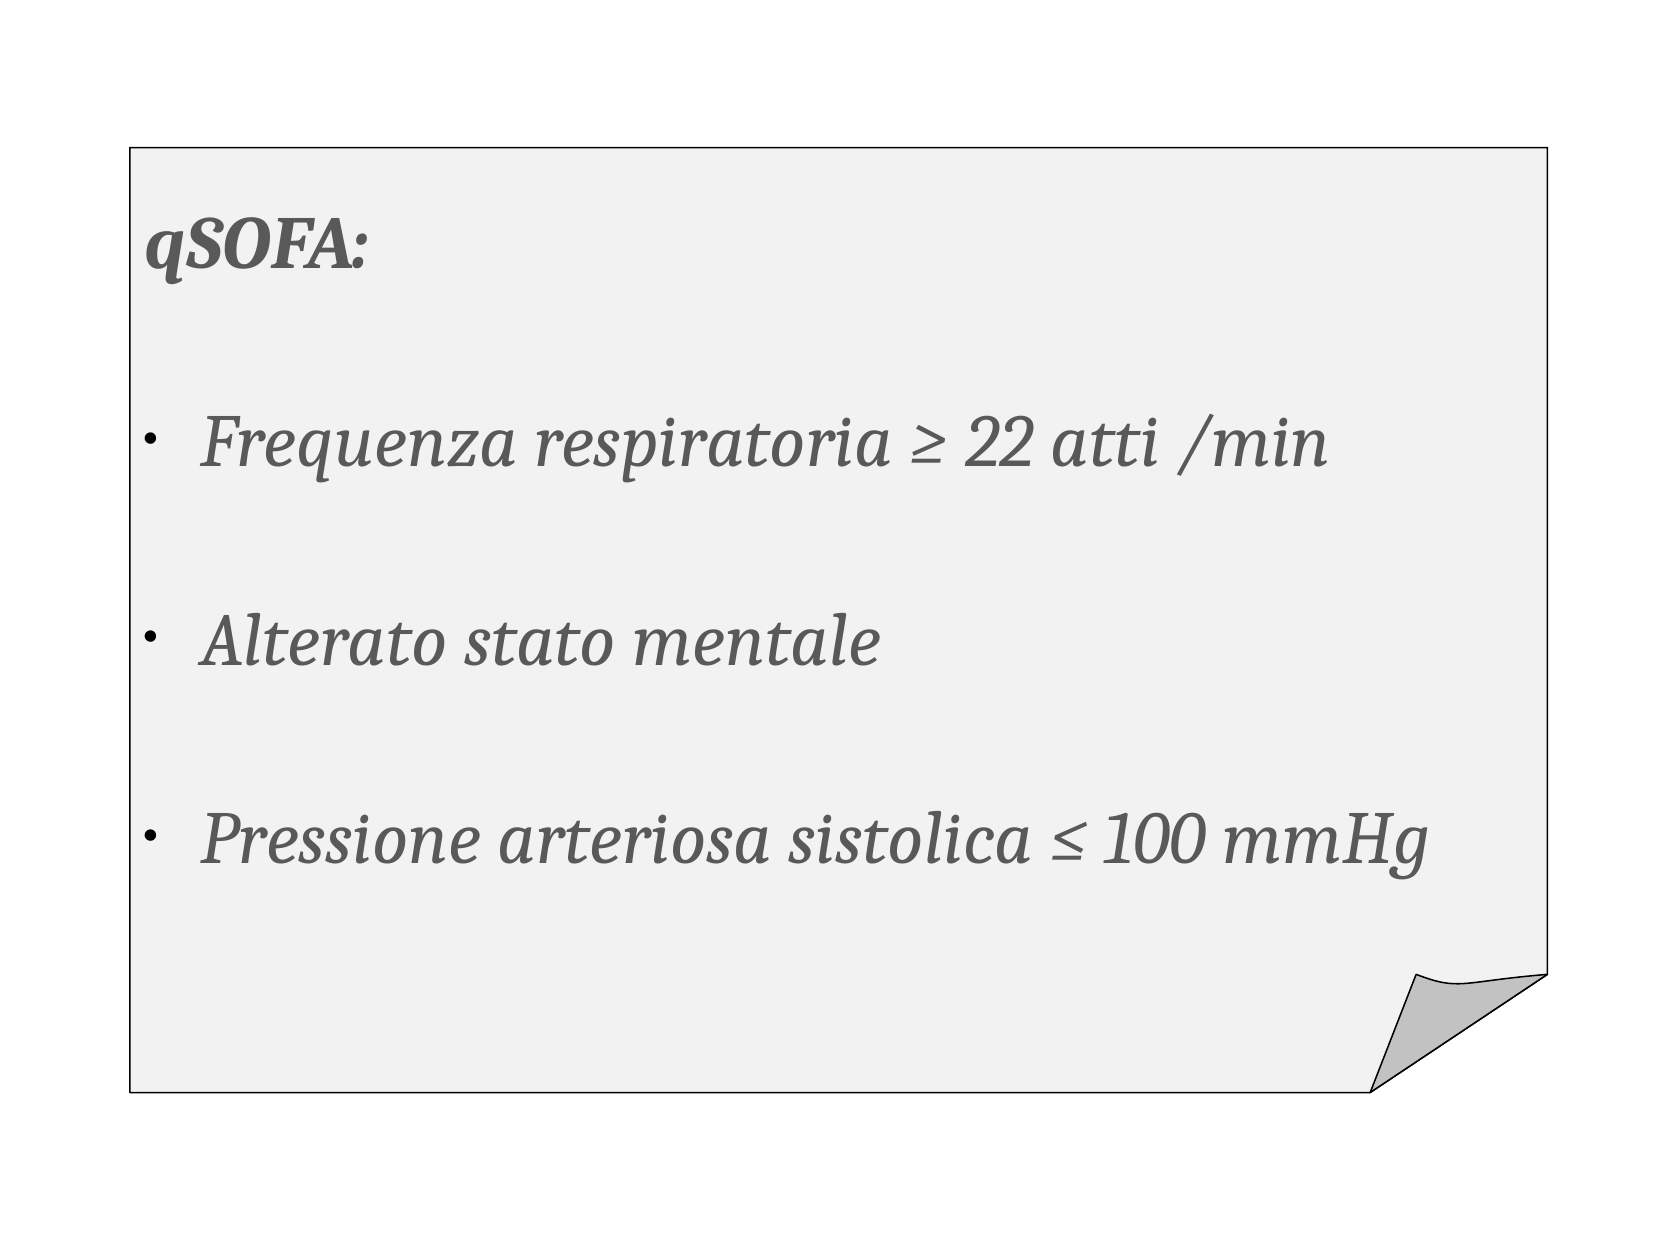

qSOFA:
Frequenza respiratoria ≥ 22 atti /min
Alterato stato mentale
Pressione arteriosa sistolica ≤ 100 mmHg